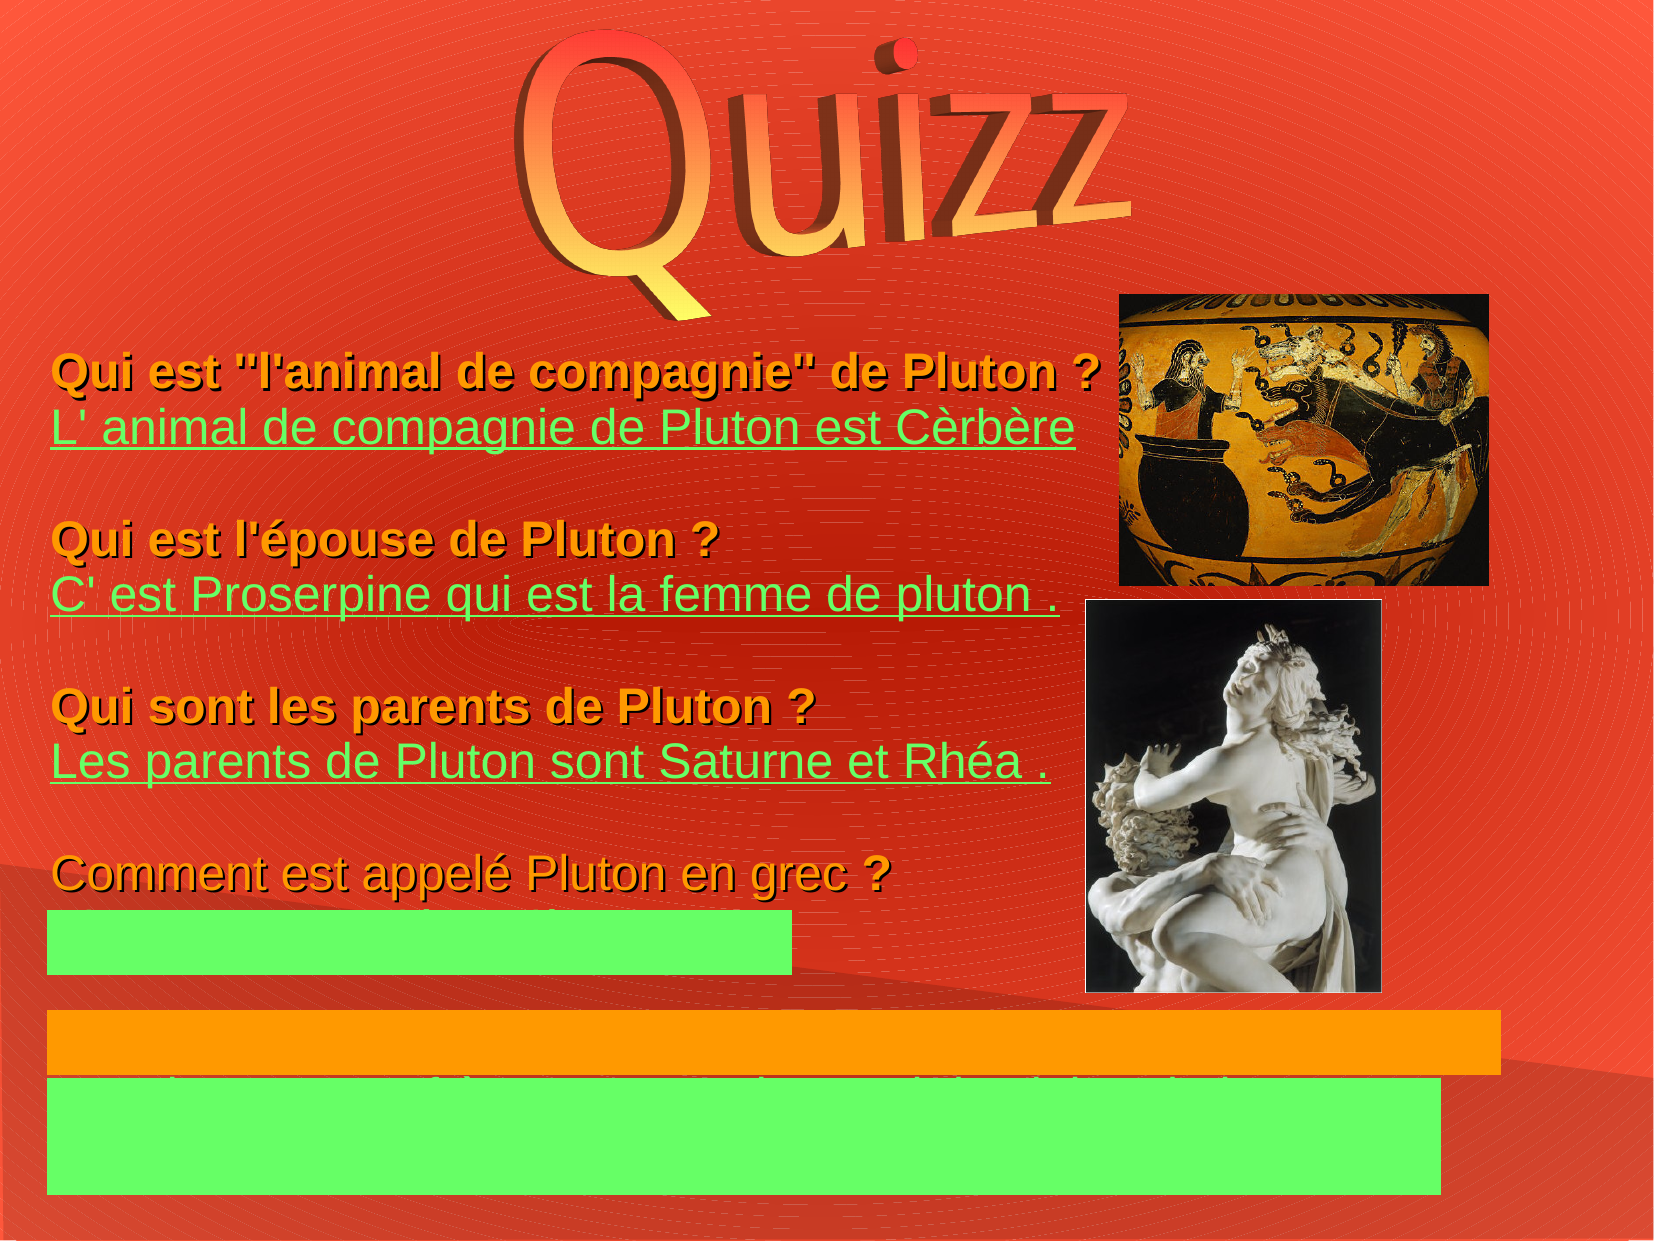

Quizz
#
Qui est ''l'animal de compagnie'' de Pluton ?
L' animal de compagnie de Pluton est Cèrbère
Qui est l'épouse de Pluton ?
C' est Proserpine qui est la femme de pluton .
Qui sont les parents de Pluton ?
Les parents de Pluton sont Saturne et Rhéa .
Comment est appelé Pluton en grec ?
Pluton est appelé Hadès en grec.
Qui sont ses deux autres frères qui sont rois d'un royaume ?
Ses deux autres frères sont Jupiter : roi du ciel et de la terre et
Neptune : roi des mers et des océans .